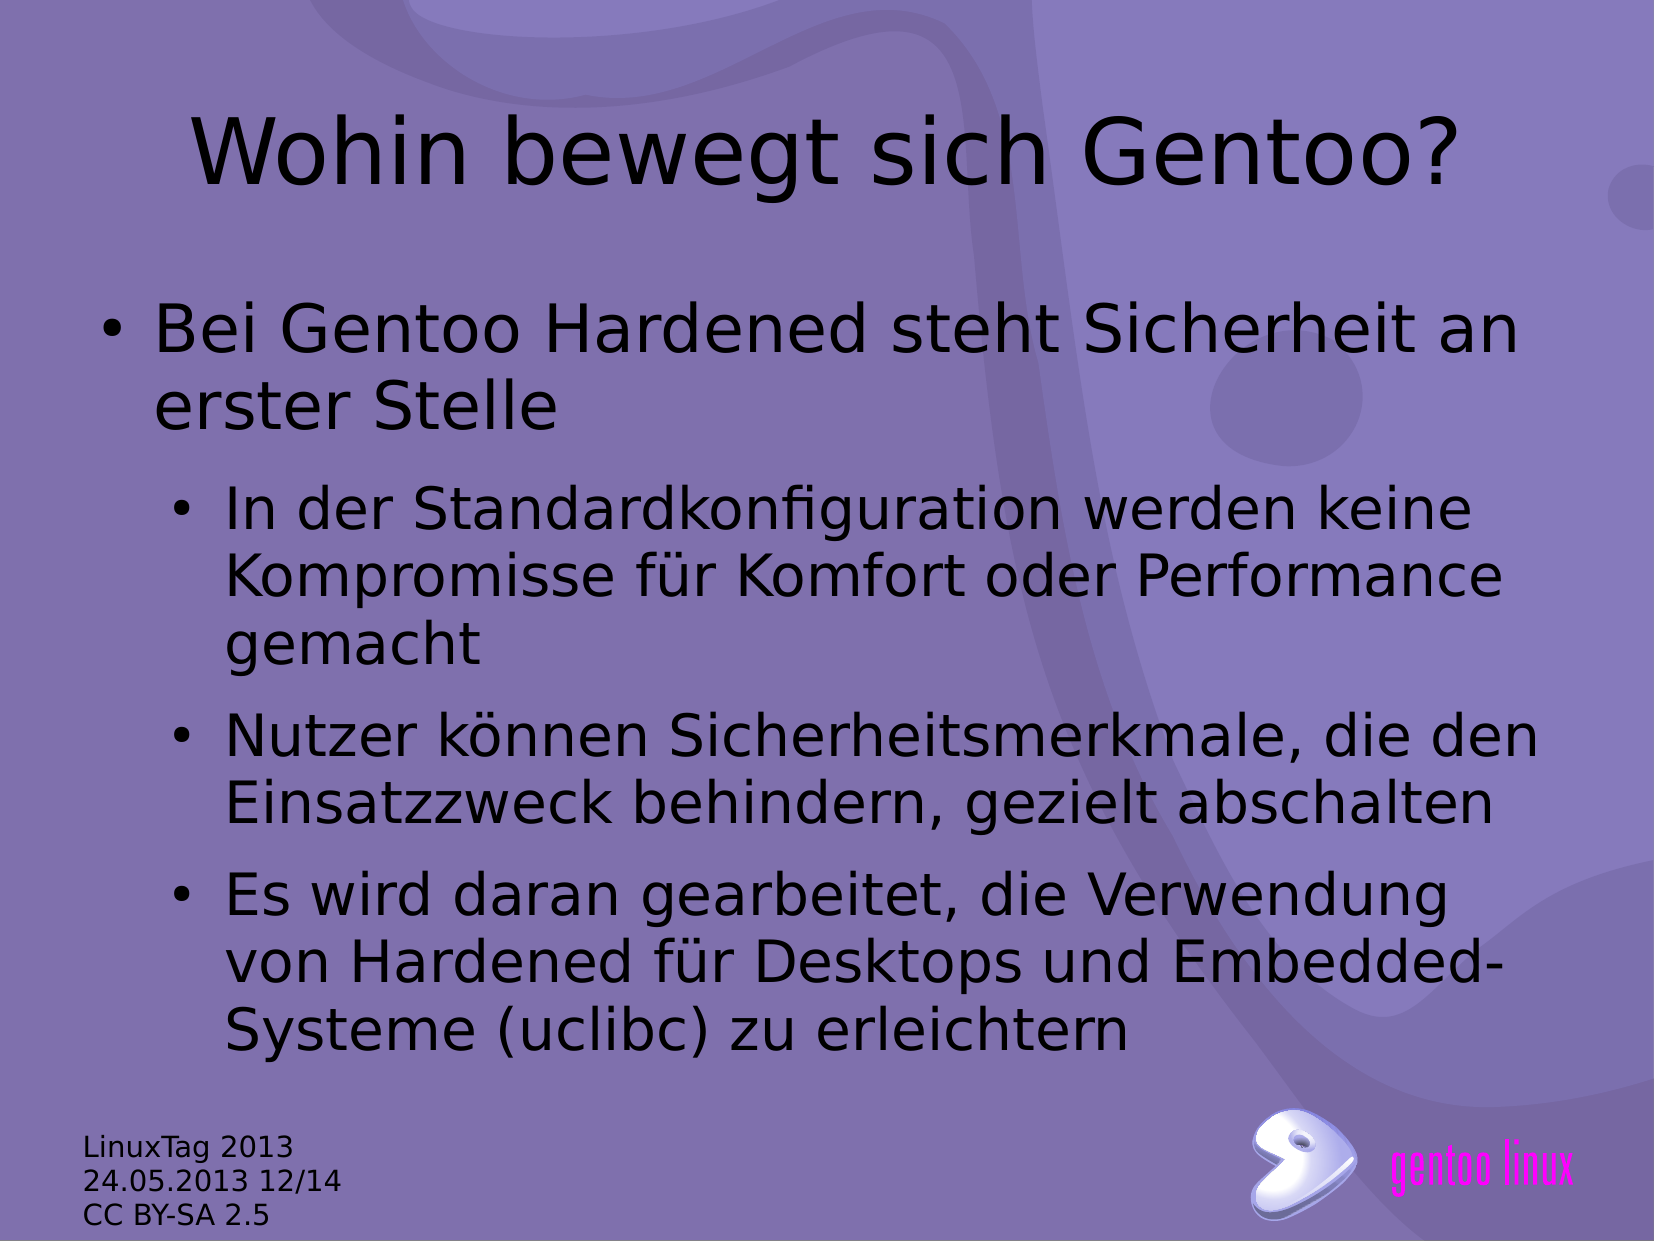

# Wohin bewegt sich Gentoo?
Bei Gentoo Hardened steht Sicherheit an erster Stelle
In der Standardkonfiguration werden keine Kompromisse für Komfort oder Performance gemacht
Nutzer können Sicherheitsmerkmale, die den Einsatzzweck behindern, gezielt abschalten
Es wird daran gearbeitet, die Verwendung von Hardened für Desktops und Embedded-Systeme (uclibc) zu erleichtern